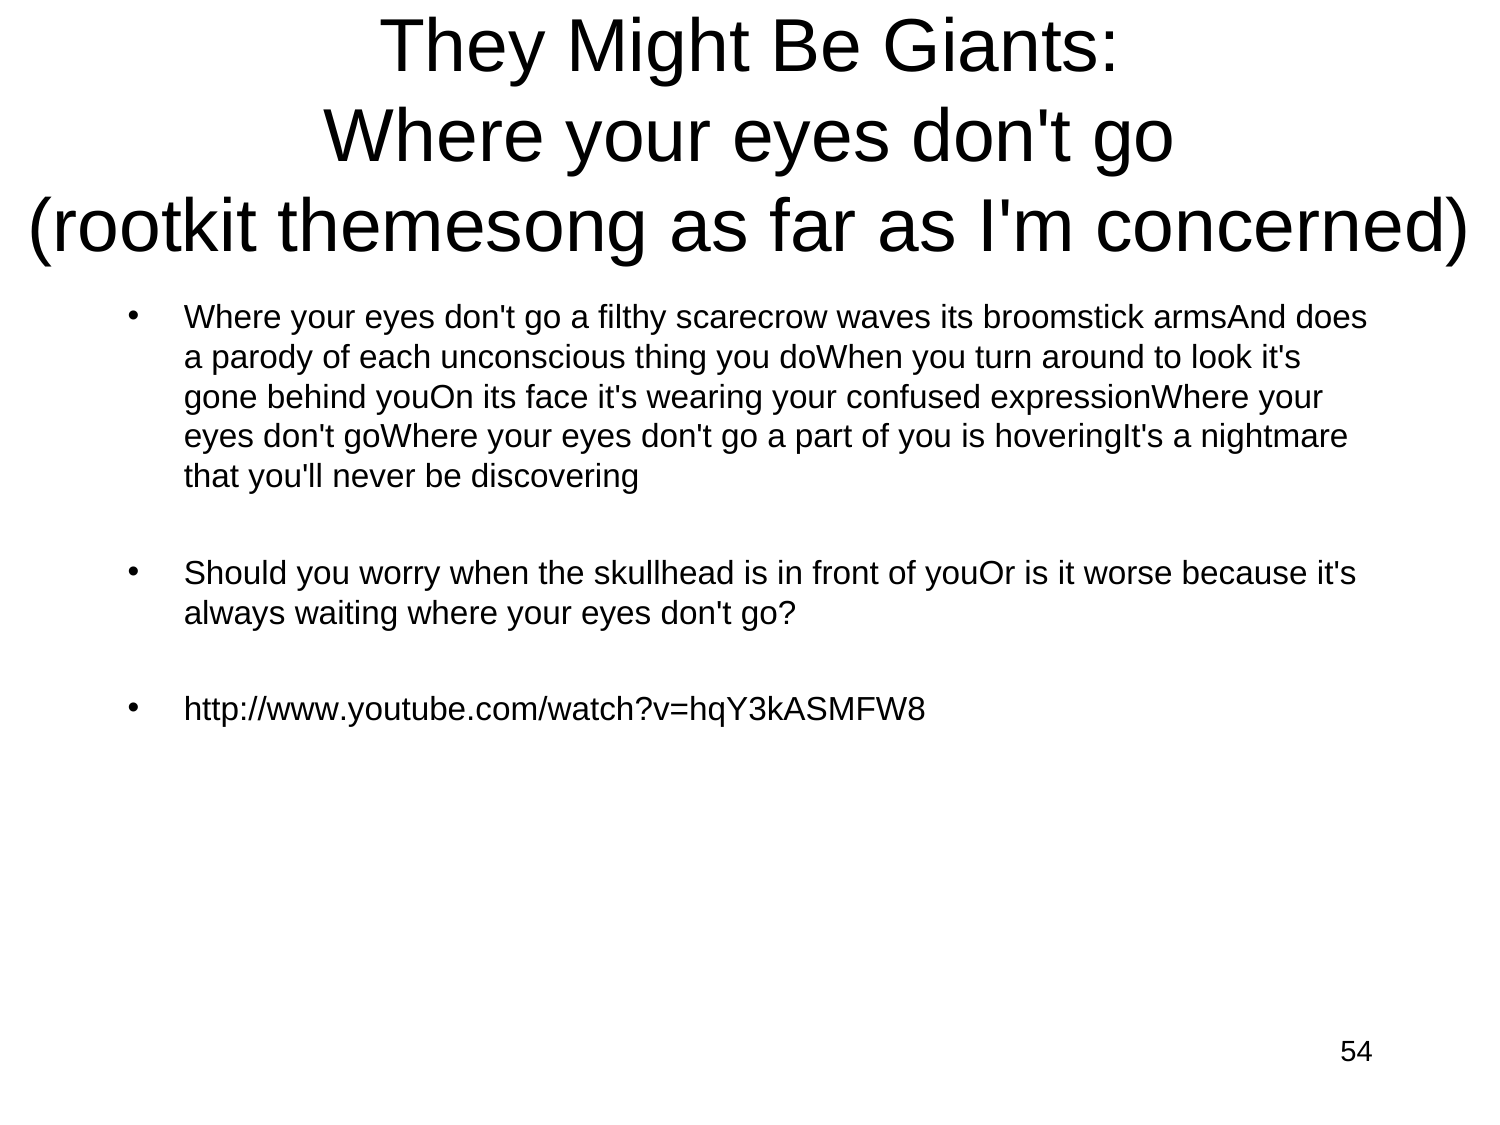

# They Might Be Giants: Where your eyes don't go (rootkit themesong as far as I'm concerned)
Where your eyes don't go a filthy scarecrow waves its broomstick arms And does a parody of each unconscious thing you do When you turn around to look it's gone behind you On its face it's wearing your confused expression Where your eyes don't go  Where your eyes don't go a part of you is hovering It's a nightmare that you'll never be discovering
Should you worry when the skullhead is in front of you Or is it worse because it's always waiting where your eyes don't go?
http://www.youtube.com/watch?v=hqY3kASMFW8